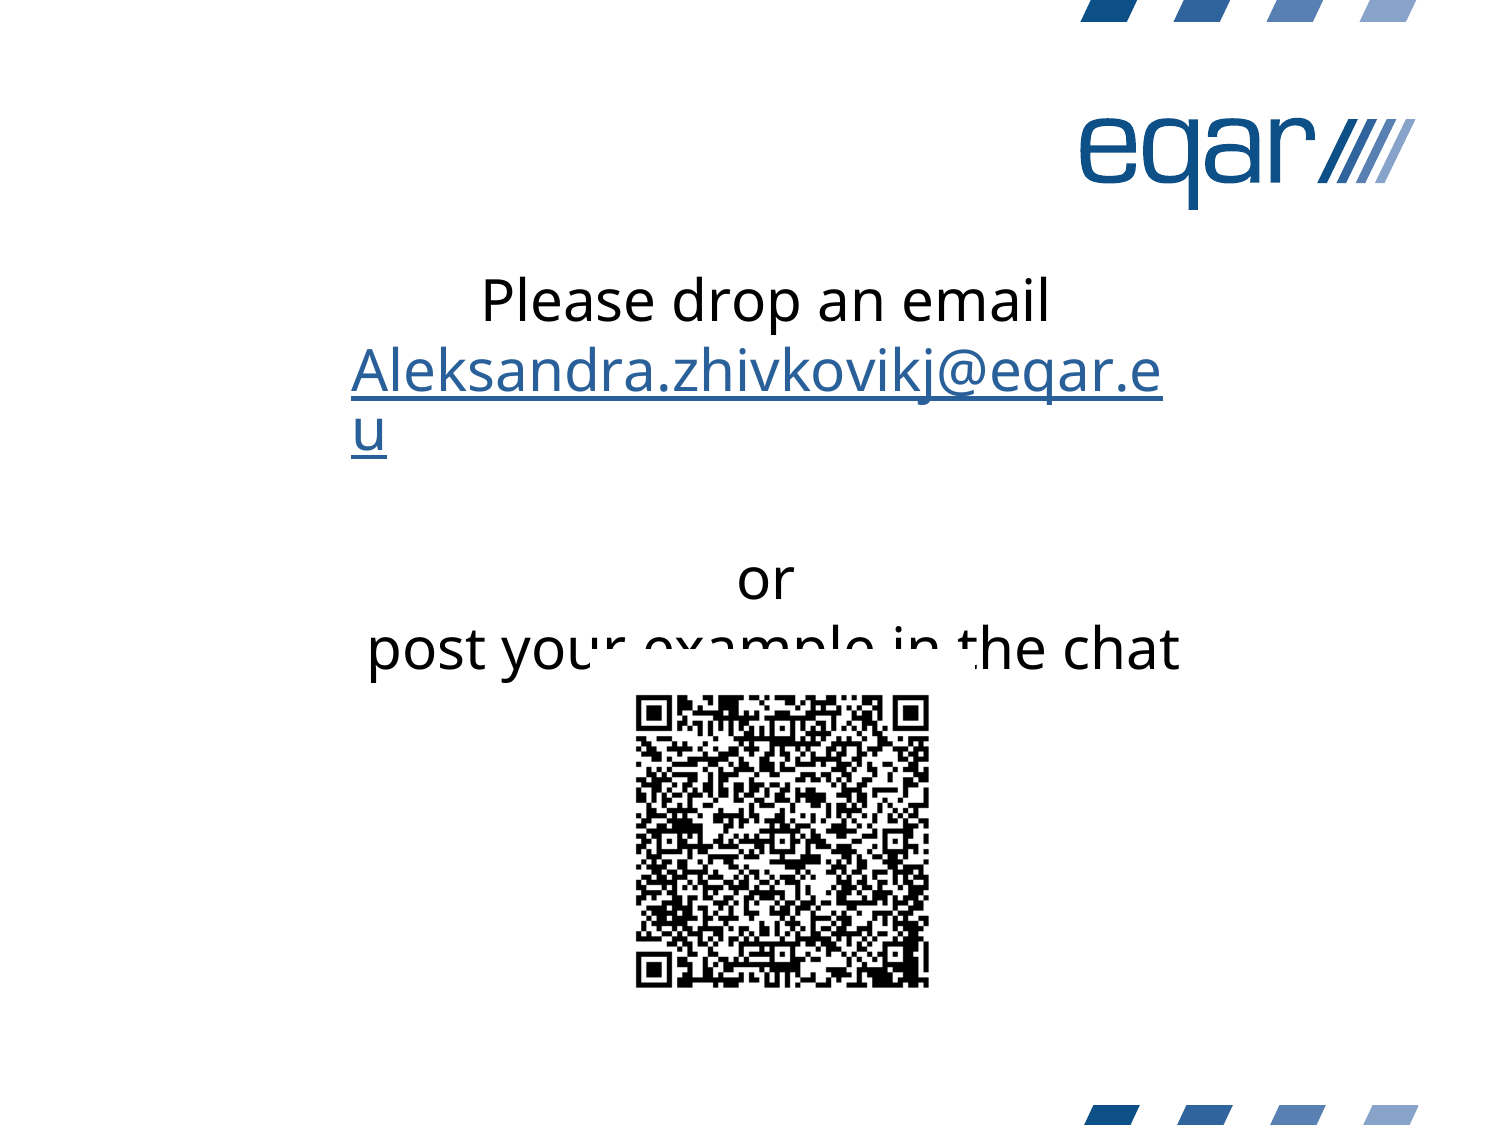

# Please drop an email Aleksandra.zhivkovikj@eqar.eu or post your example in the chat